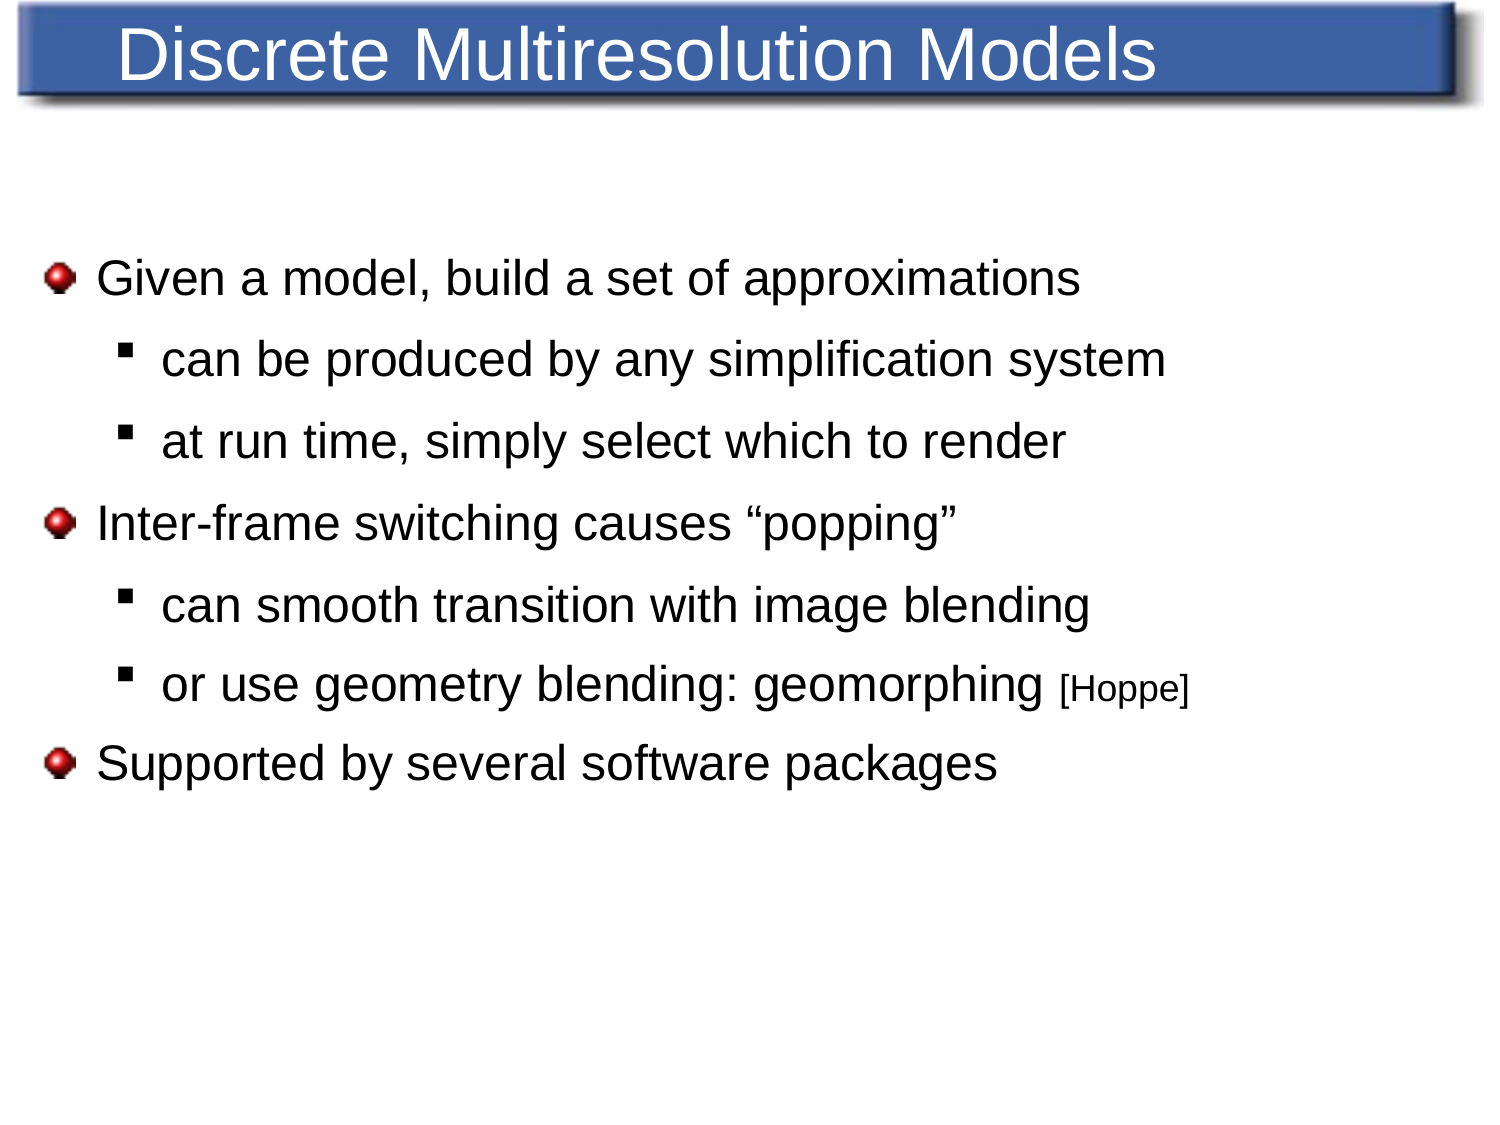

# Discrete Multiresolution Models
Given a model, build a set of approximations
can be produced by any simplification system
at run time, simply select which to render
Inter-frame switching causes “popping”
can smooth transition with image blending
or use geometry blending: geomorphing [Hoppe]
Supported by several software packages